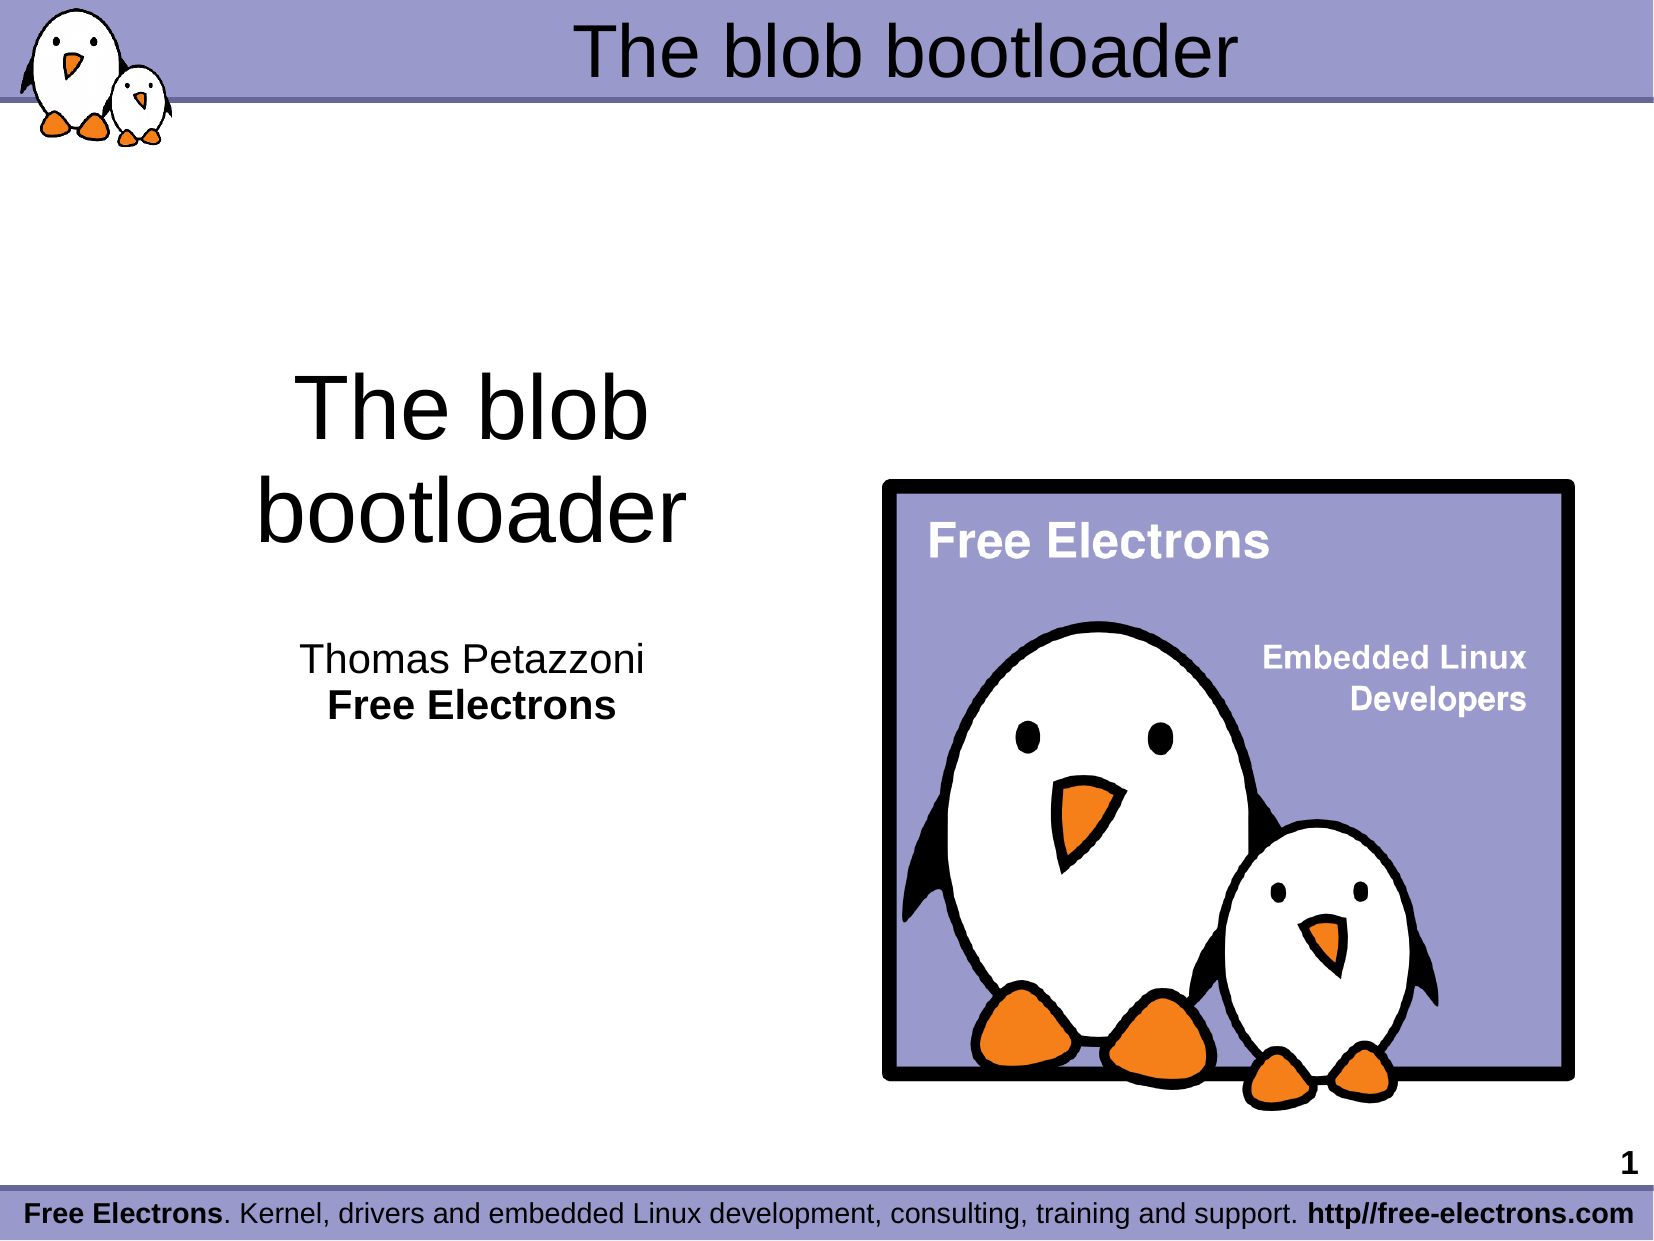

# The blob bootloader
The blob
bootloader
Thomas Petazzoni
Free Electrons